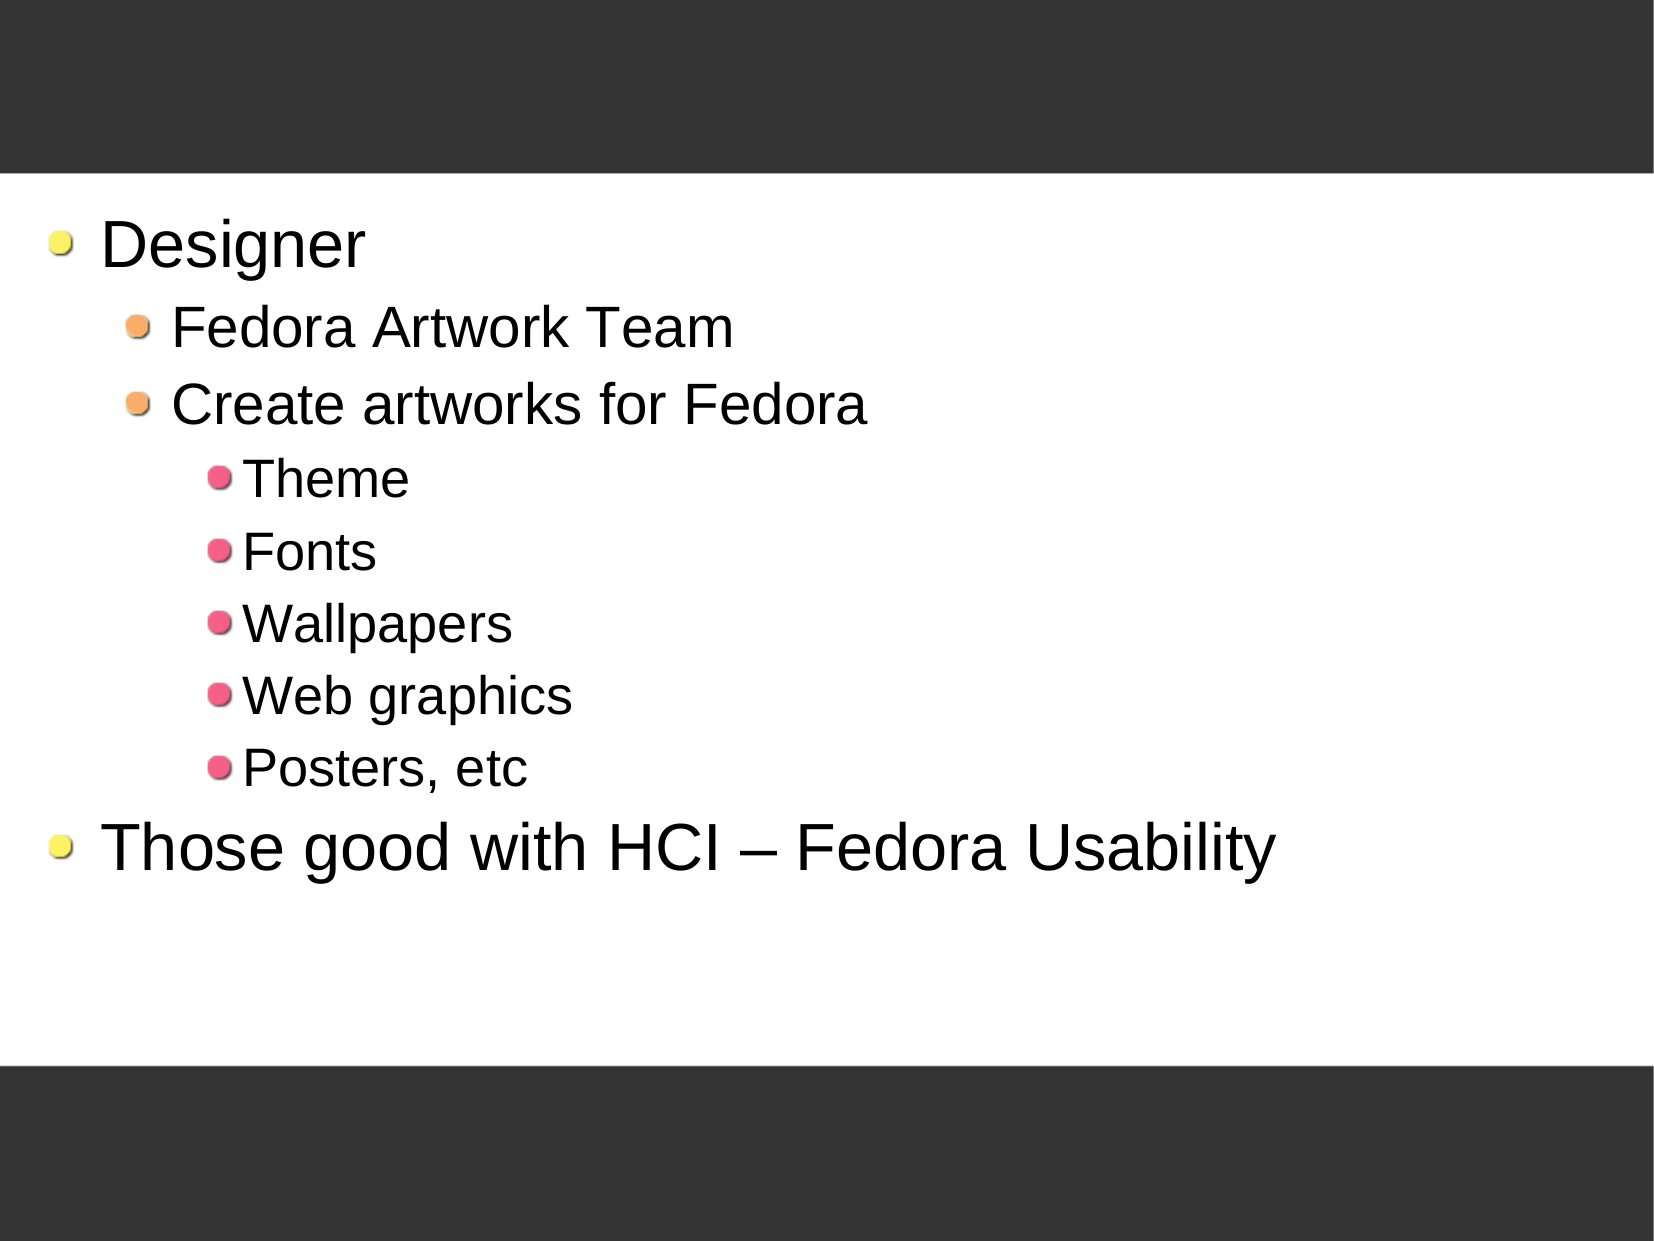

#
Designer
Fedora Artwork Team
Create artworks for Fedora
Theme
Fonts
Wallpapers
Web graphics
Posters, etc
Those good with HCI – Fedora Usability